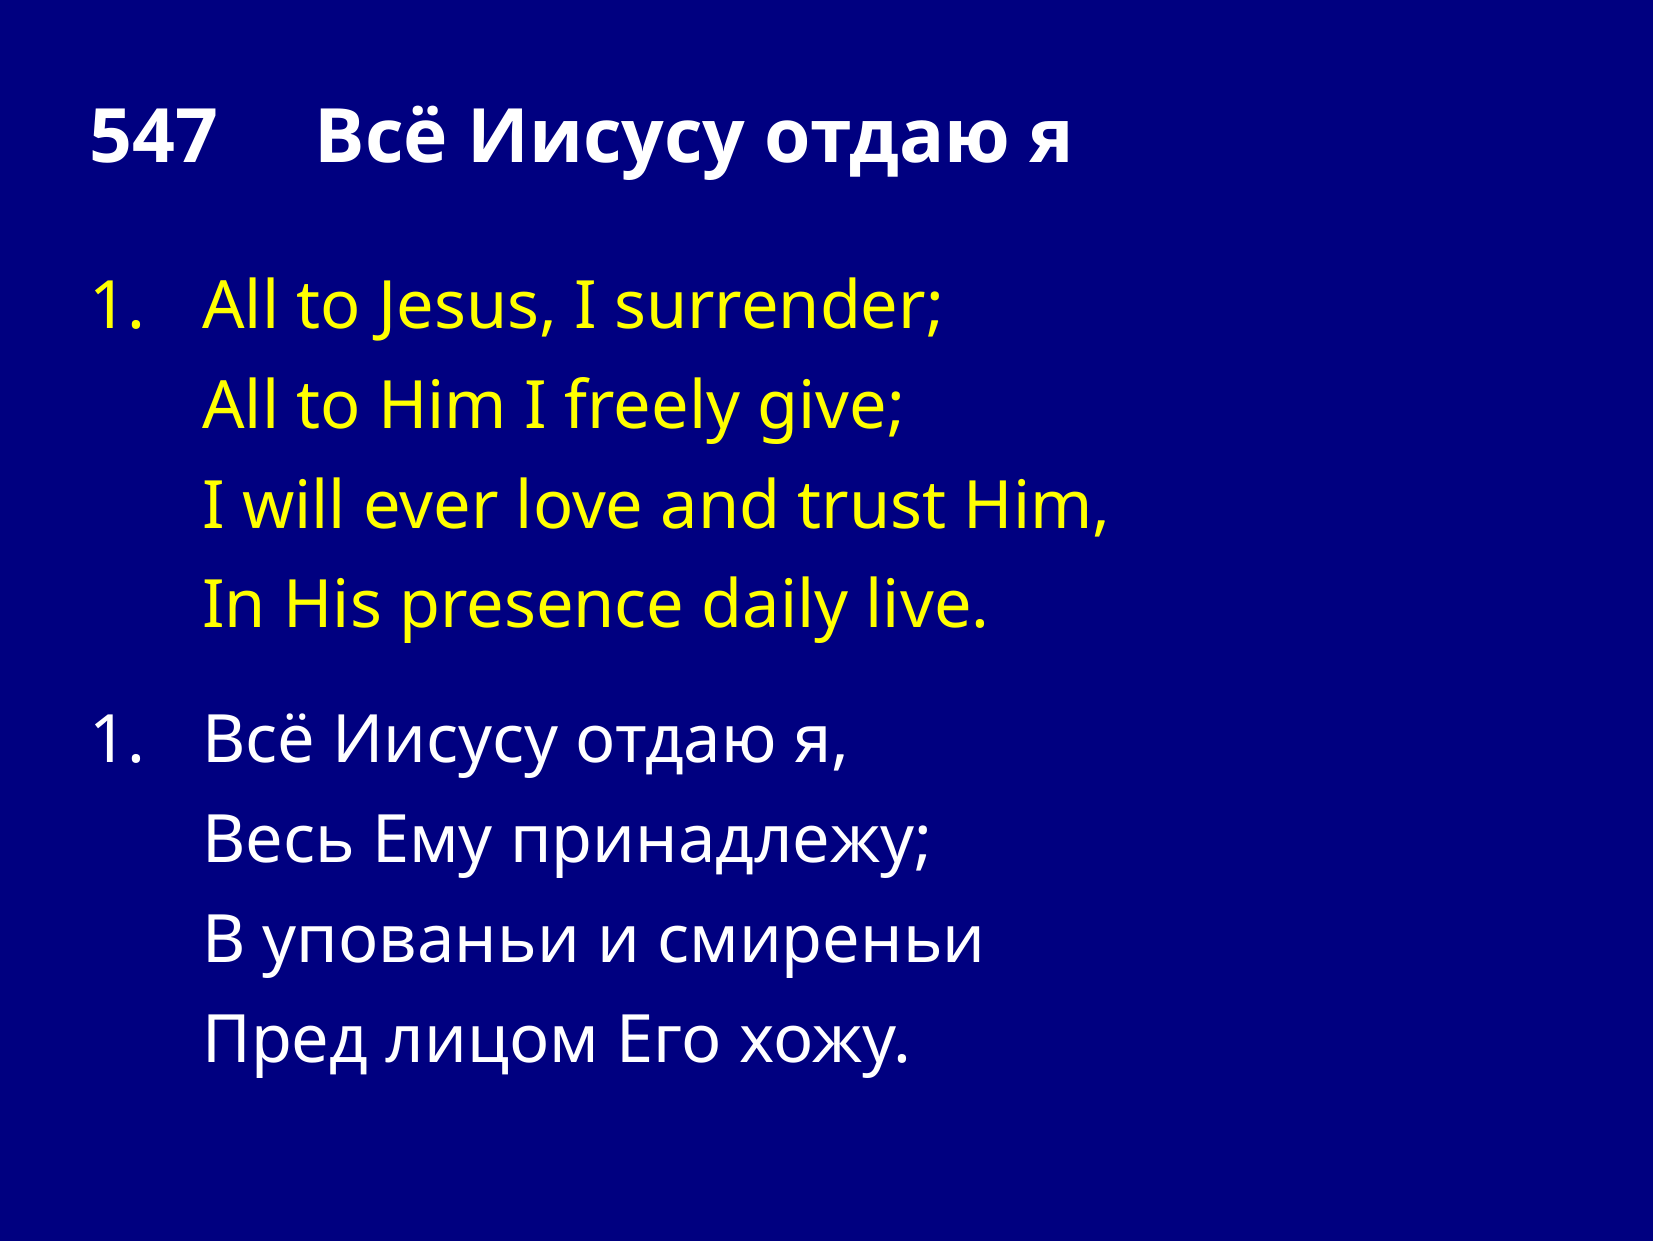

547	Всё Иисусу отдаю я
1.	All to Jesus, I surrender;
	All to Him I freely give;
	I will ever love and trust Him,
	In His presence daily live.
1.	Всё Иисусу отдаю я,
	Весь Ему принадлежу;
	В упованьи и смиреньи
	Пред лицом Его хожу.